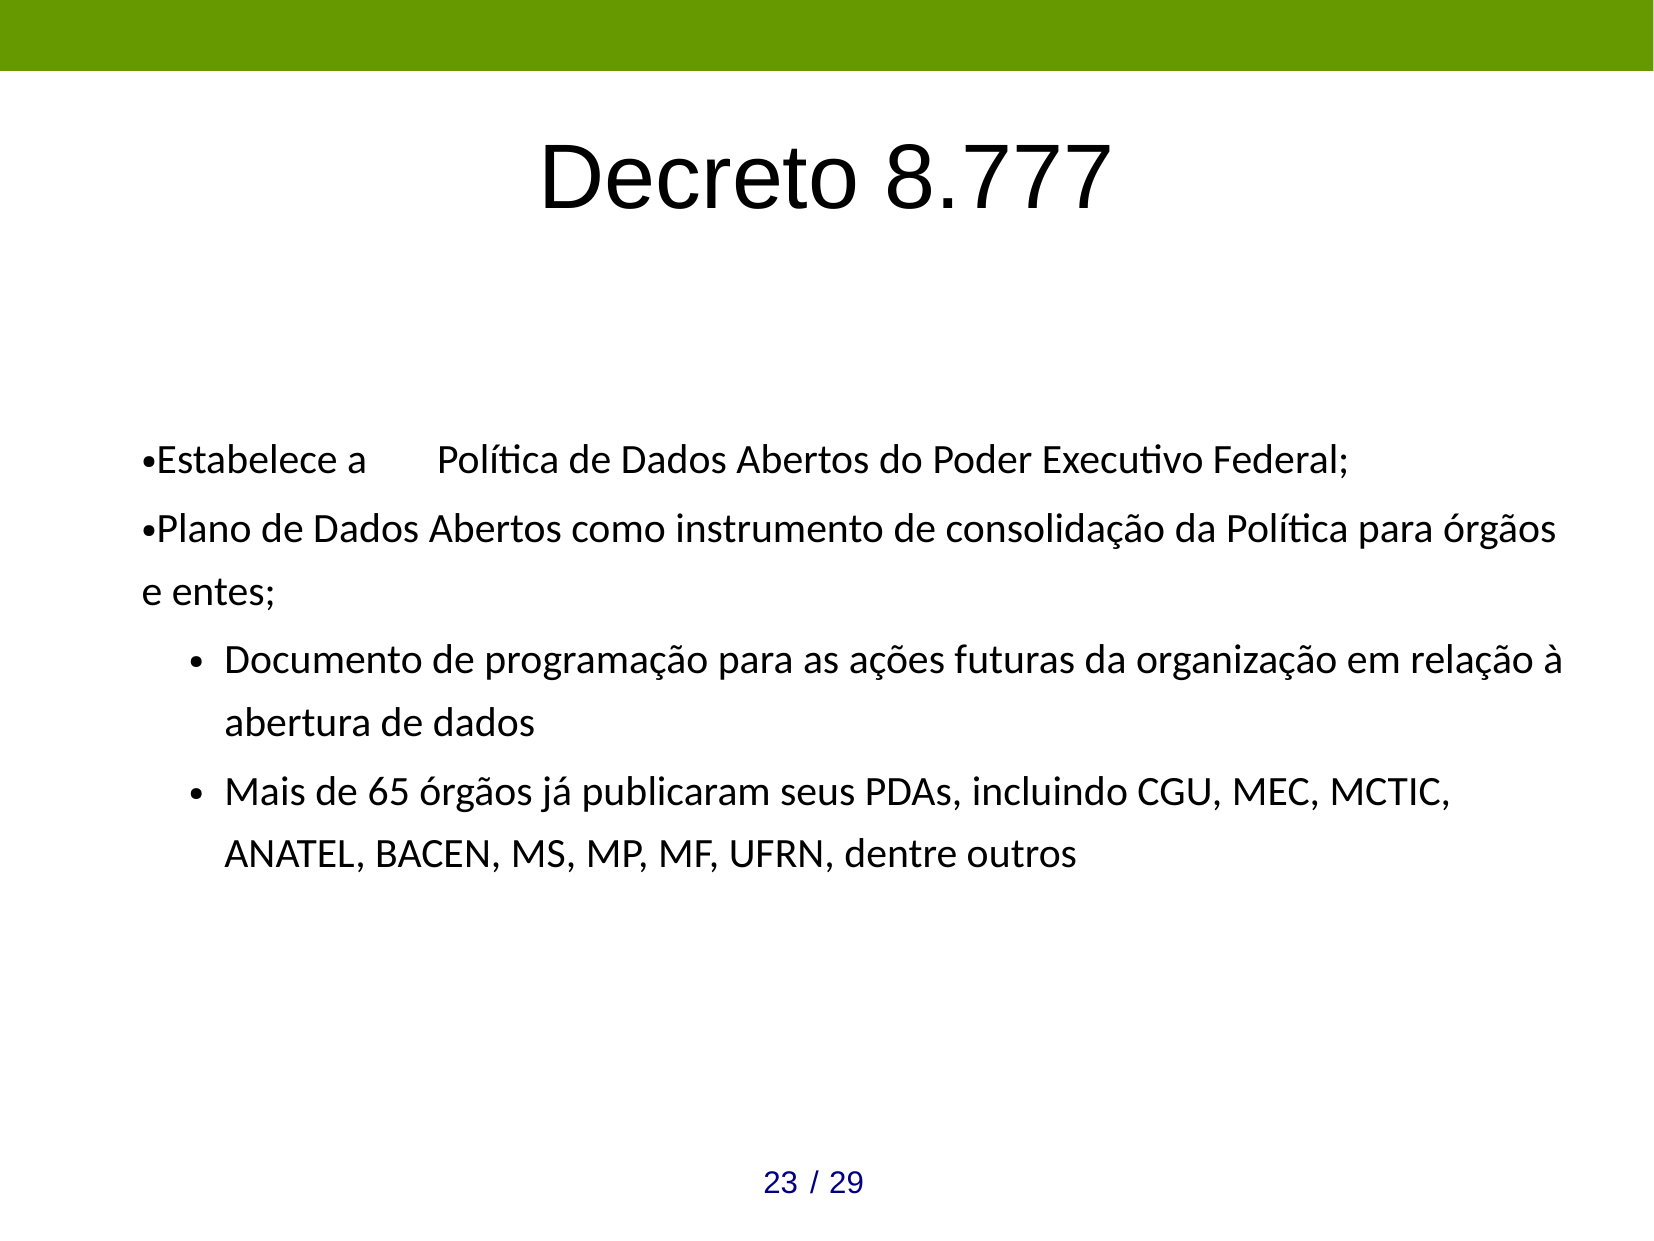

# Decreto 8.777
Estabelece a 	Política de Dados Abertos do Poder Executivo Federal;
Plano de Dados Abertos como instrumento de consolidação da Política para órgãos e entes;
Documento de programação para as ações futuras da organização em relação à abertura de dados
Mais de 65 órgãos já publicaram seus PDAs, incluindo CGU, MEC, MCTIC, ANATEL, BACEN, MS, MP, MF, UFRN, dentre outros
/
29